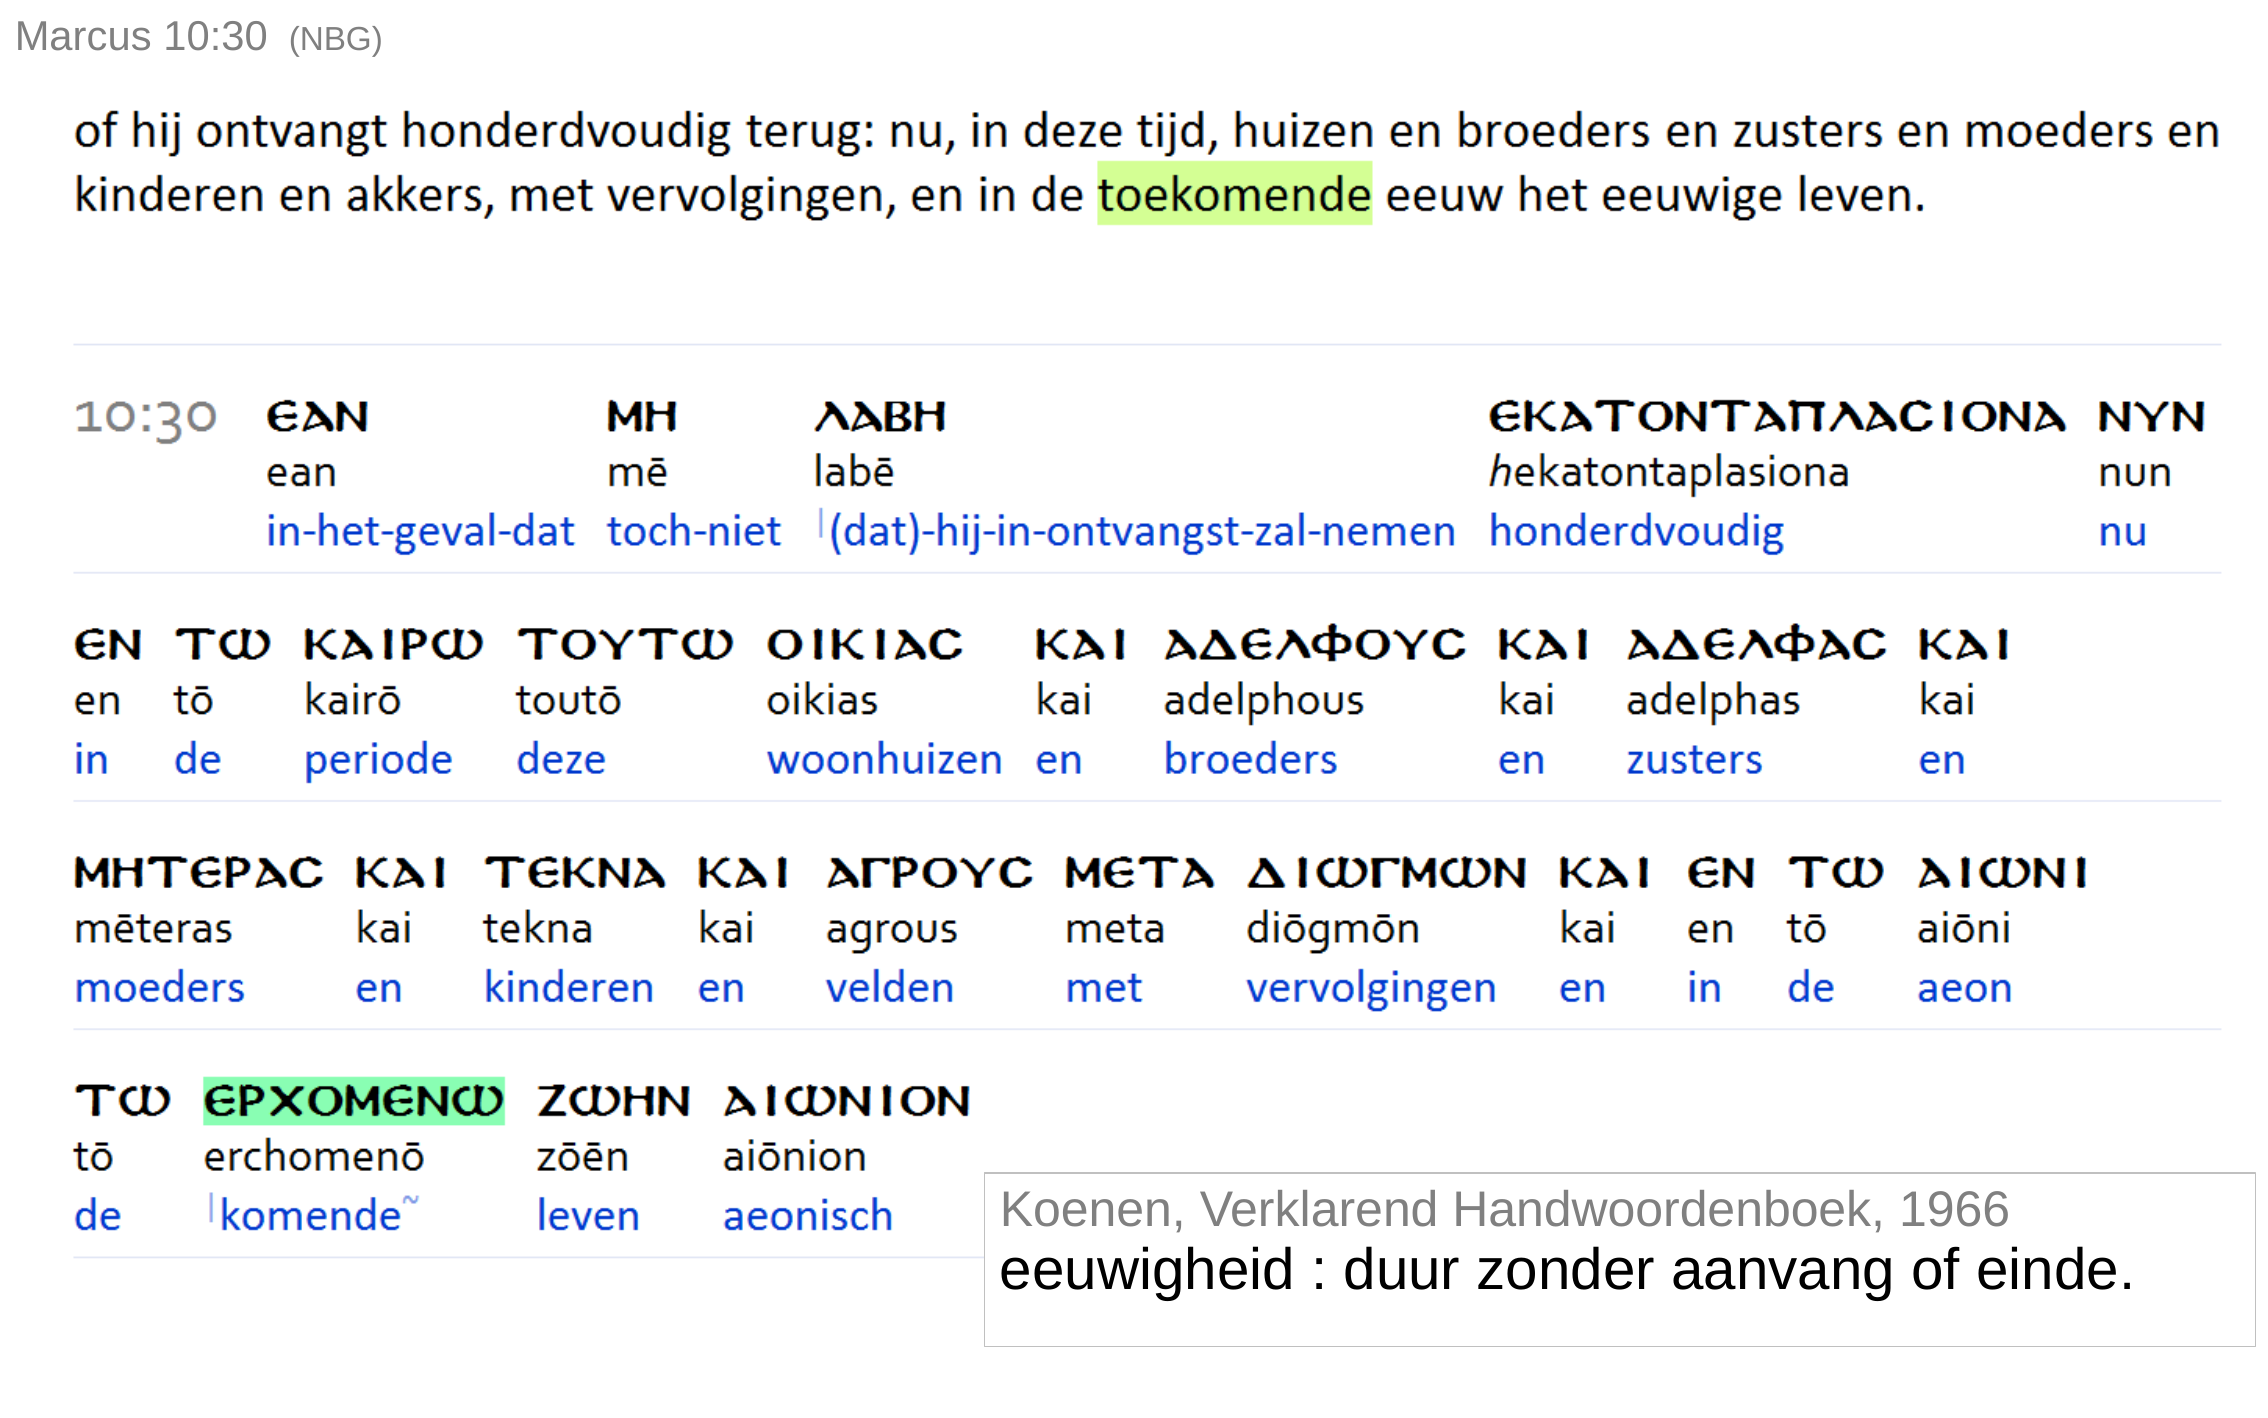

Marcus 10:30 (NBG)
Koenen, Verklarend Handwoordenboek, 1966
eeuwigheid : duur zonder aanvang of einde.